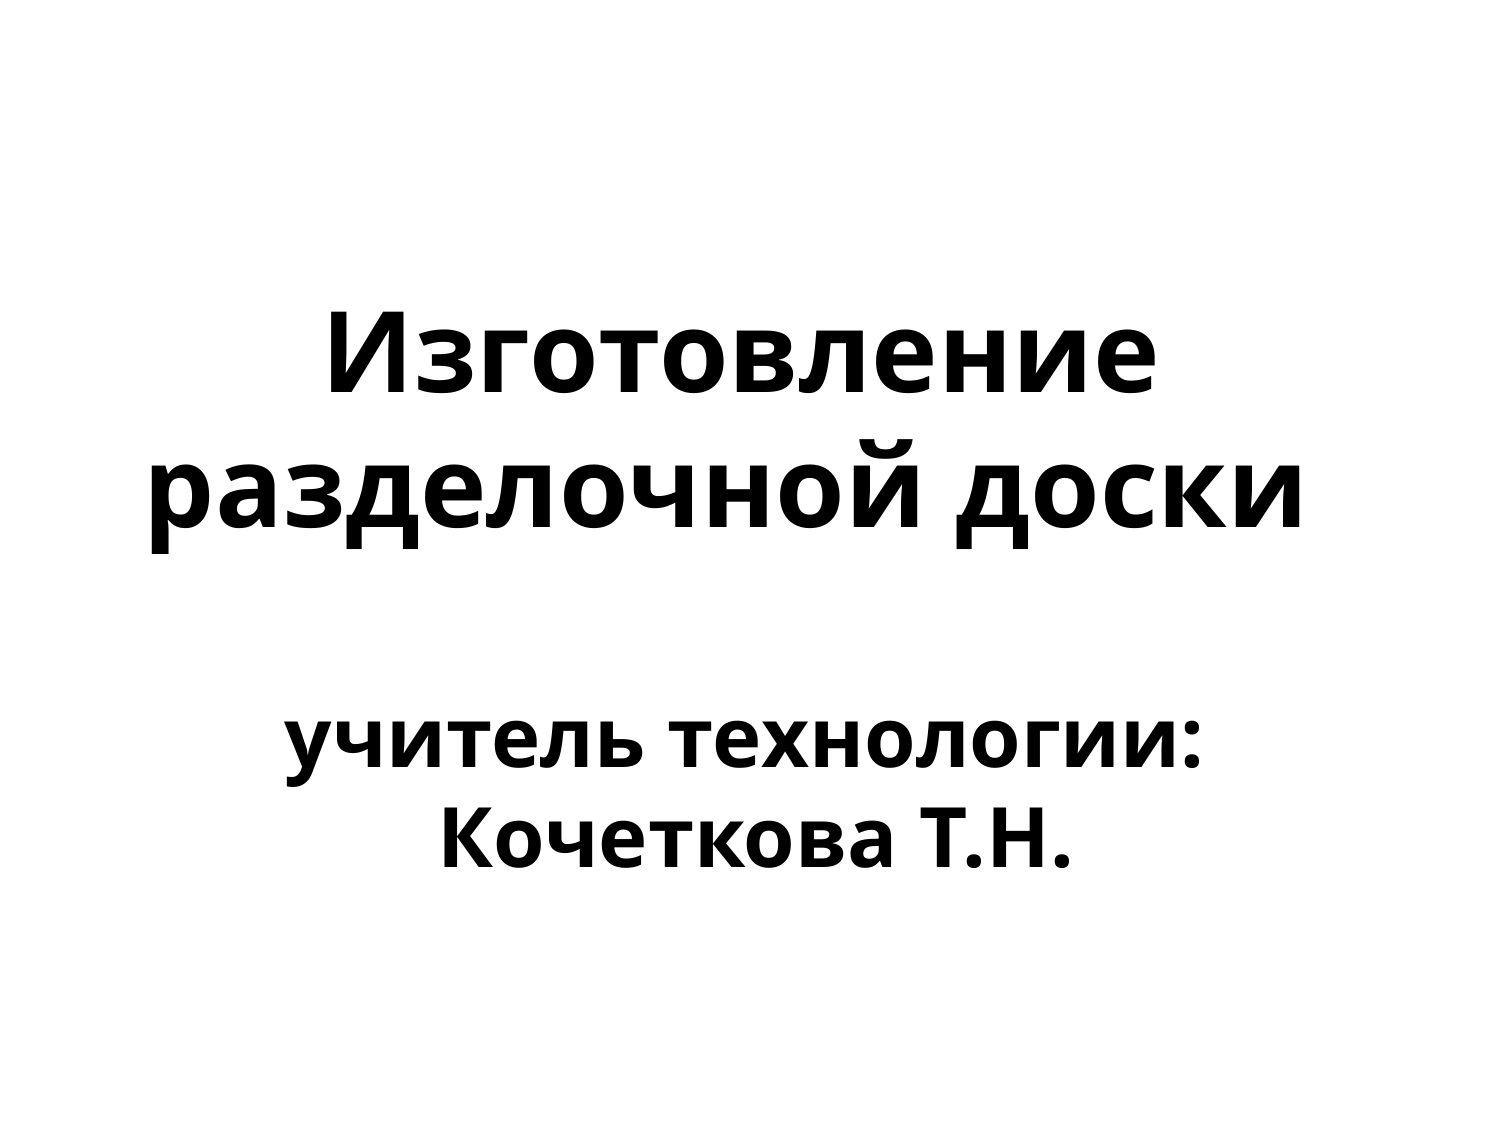

# Изготовление разделочной доски учитель технологии: Кочеткова Т.Н.